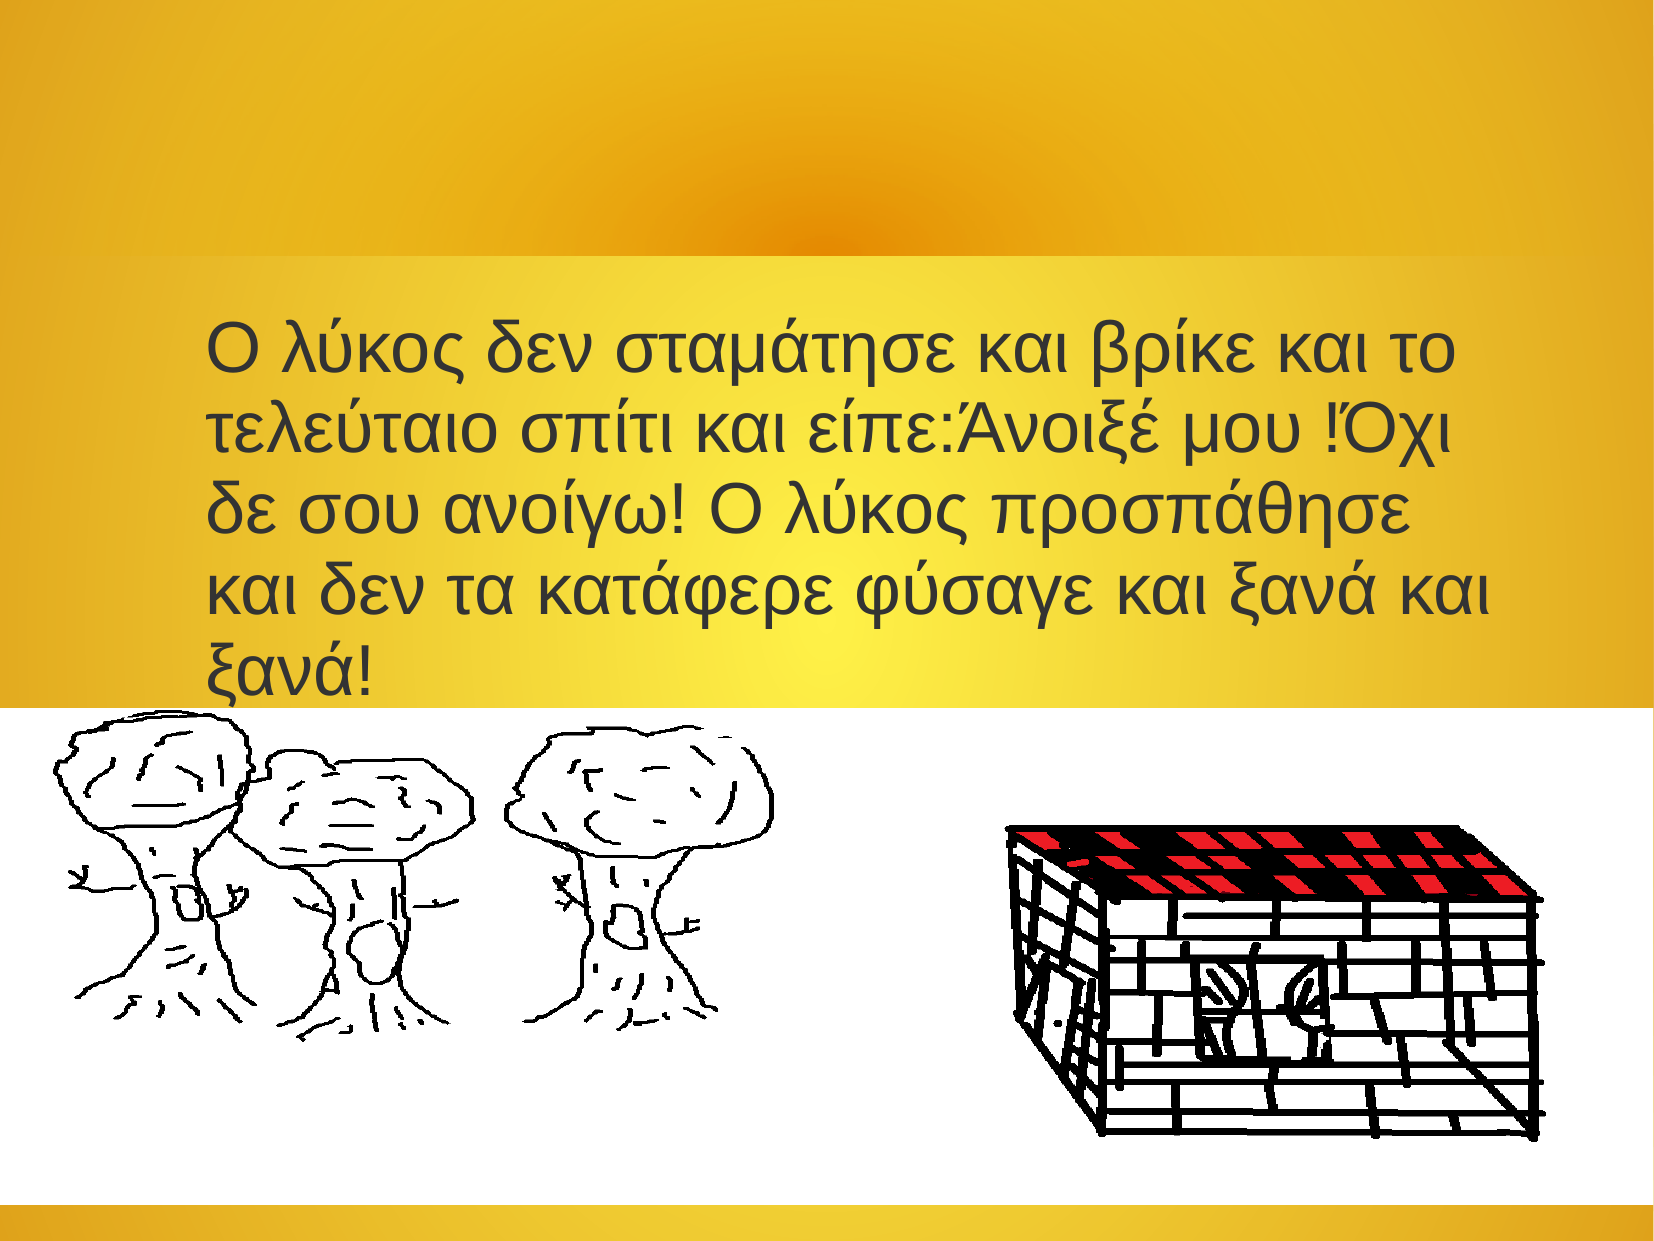

#
Ο λύκος δεν σταμάτησε και βρίκε και το τελεύταιο σπίτι και είπε:Άνοιξέ μου !Όχι δε σου ανοίγω! Ο λύκος προσπάθησε και δεν τα κατάφερε φύσαγε και ξανά και ξανά!